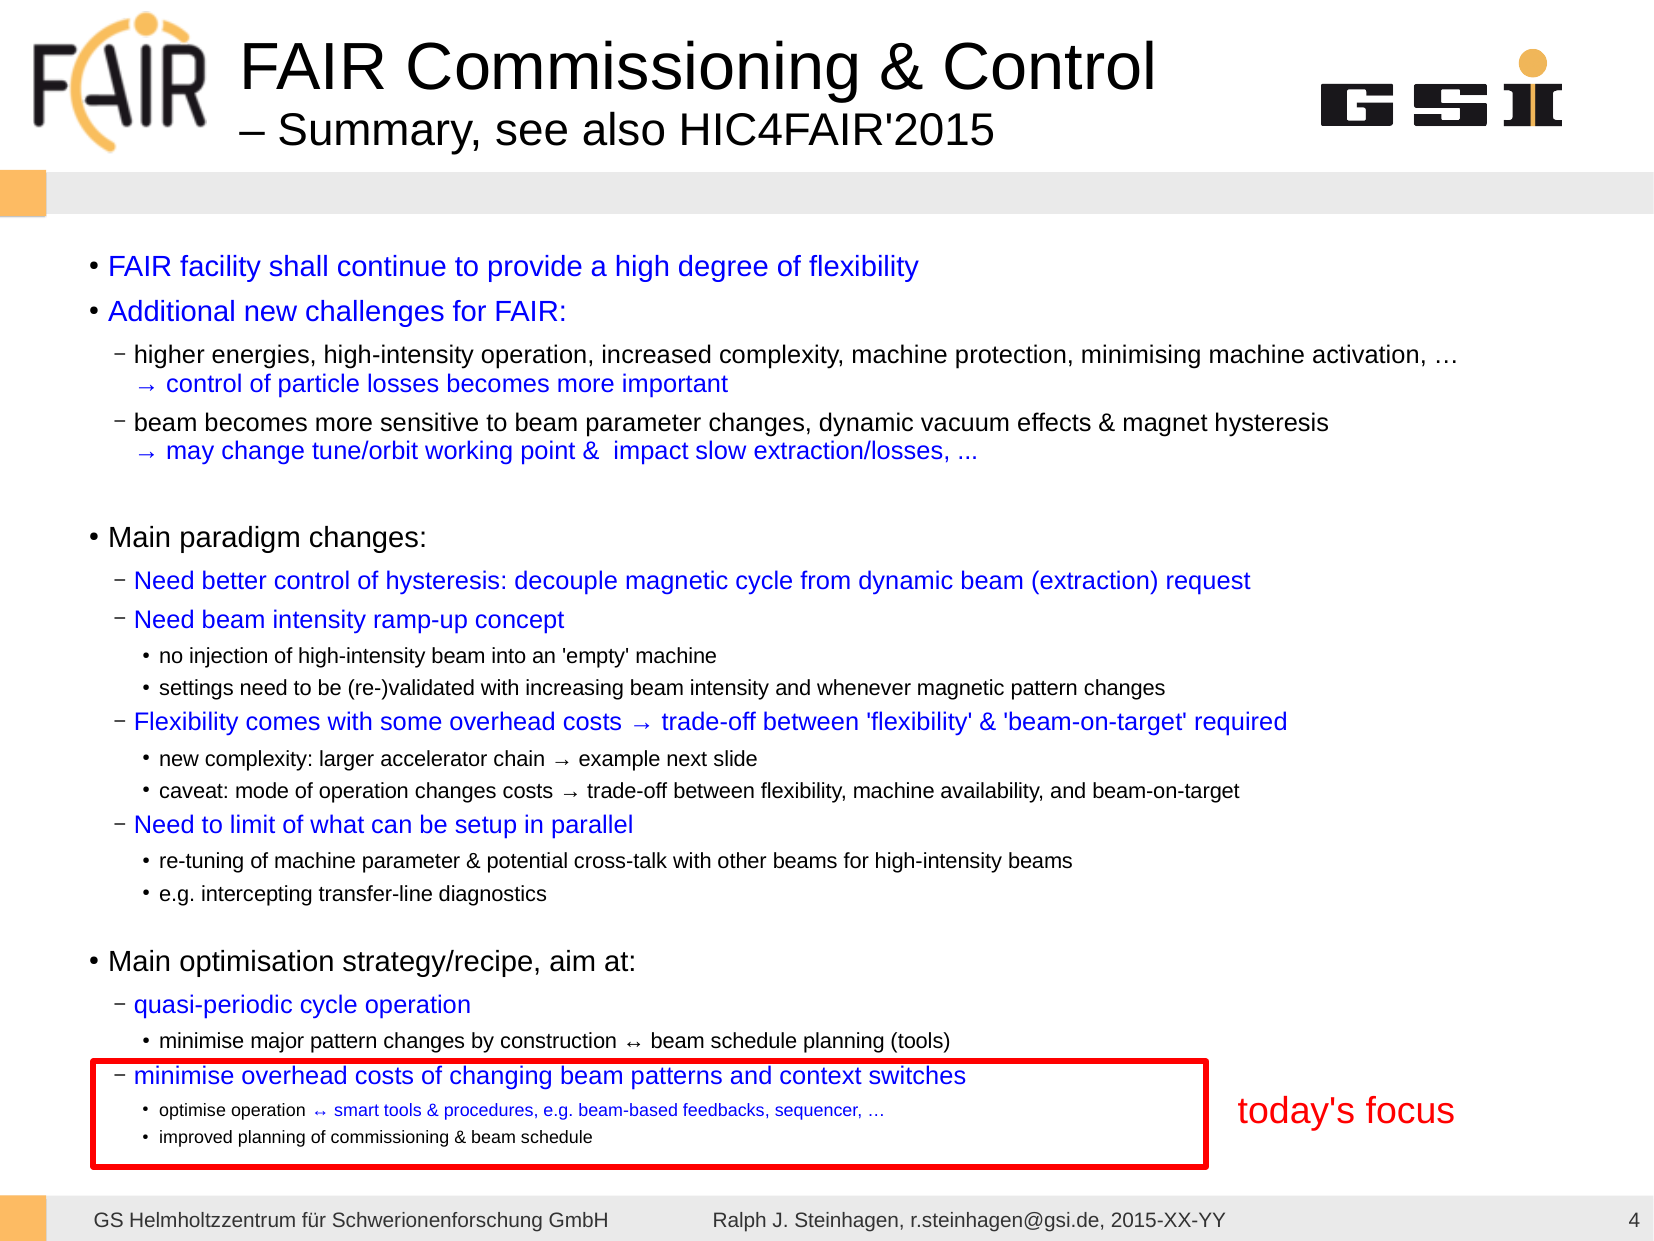

# FAIR Commissioning & Control – Summary, see also HIC4FAIR'2015
FAIR facility shall continue to provide a high degree of flexibility
Additional new challenges for FAIR:
higher energies, high-intensity operation, increased complexity, machine protection, minimising machine activation, … → control of particle losses becomes more important
beam becomes more sensitive to beam parameter changes, dynamic vacuum effects & magnet hysteresis → may change tune/orbit working point & impact slow extraction/losses, ...
Main paradigm changes:
Need better control of hysteresis: decouple magnetic cycle from dynamic beam (extraction) request
Need beam intensity ramp-up concept
no injection of high-intensity beam into an 'empty' machine
settings need to be (re-)validated with increasing beam intensity and whenever magnetic pattern changes
Flexibility comes with some overhead costs → trade-off between 'flexibility' & 'beam-on-target' required
new complexity: larger accelerator chain → example next slide
caveat: mode of operation changes costs → trade-off between flexibility, machine availability, and beam-on-target
Need to limit of what can be setup in parallel
re-tuning of machine parameter & potential cross-talk with other beams for high-intensity beams
e.g. intercepting transfer-line diagnostics
Main optimisation strategy/recipe, aim at:
quasi-periodic cycle operation
minimise major pattern changes by construction ↔ beam schedule planning (tools)
minimise overhead costs of changing beam patterns and context switches
optimise operation ↔ smart tools & procedures, e.g. beam-based feedbacks, sequencer, …
improved planning of commissioning & beam schedule
today's focus